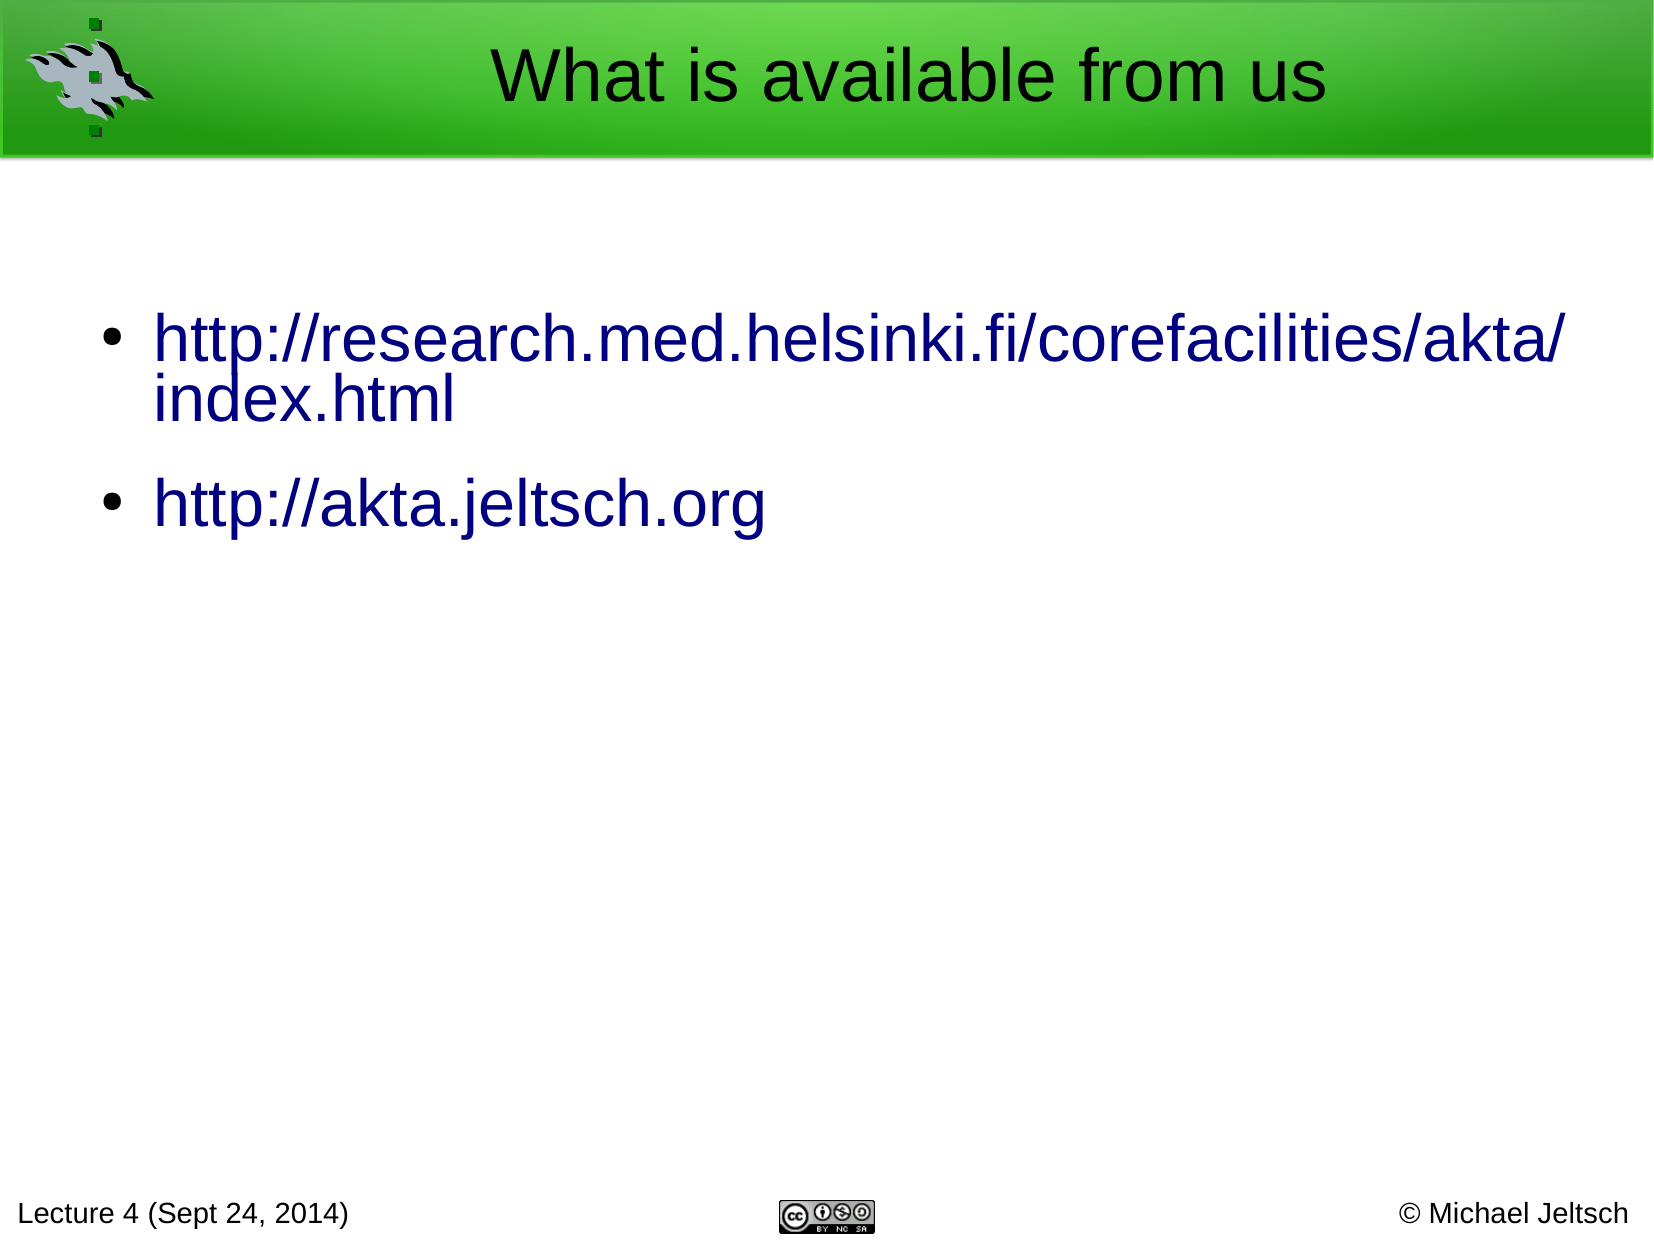

# What is available from us
http://research.med.helsinki.fi/corefacilities/akta/index.html
http://akta.jeltsch.org